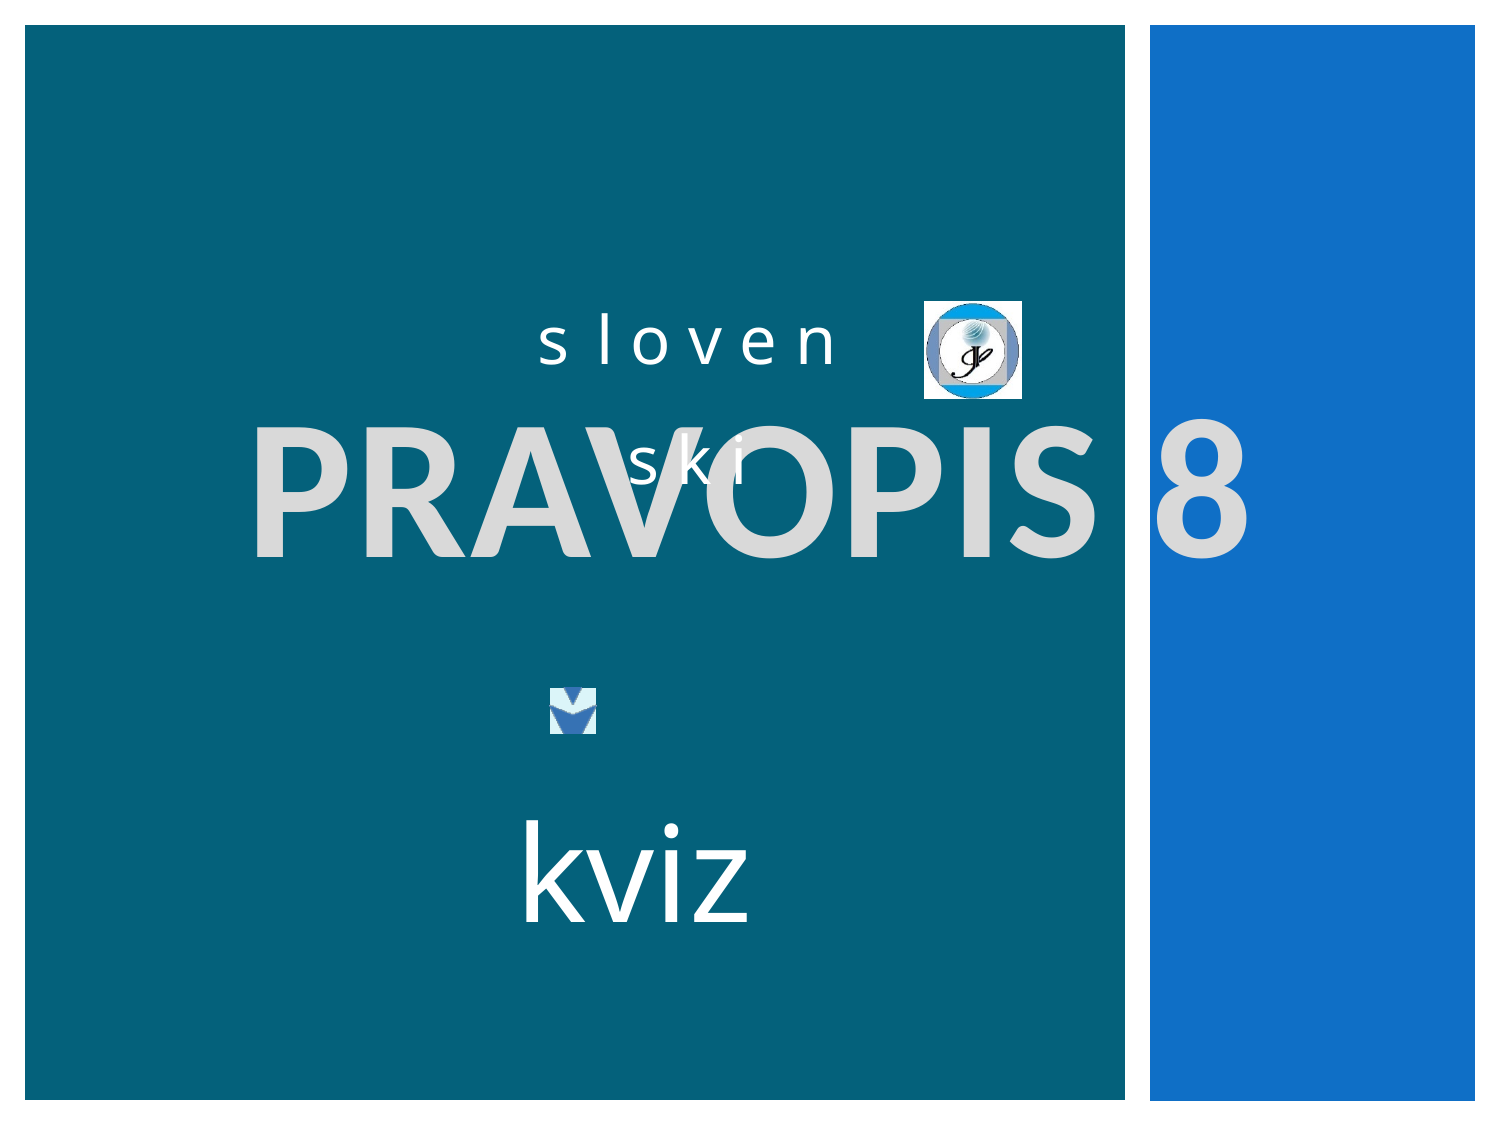

s l o v e n s k i
 Pravopis 8
kviz